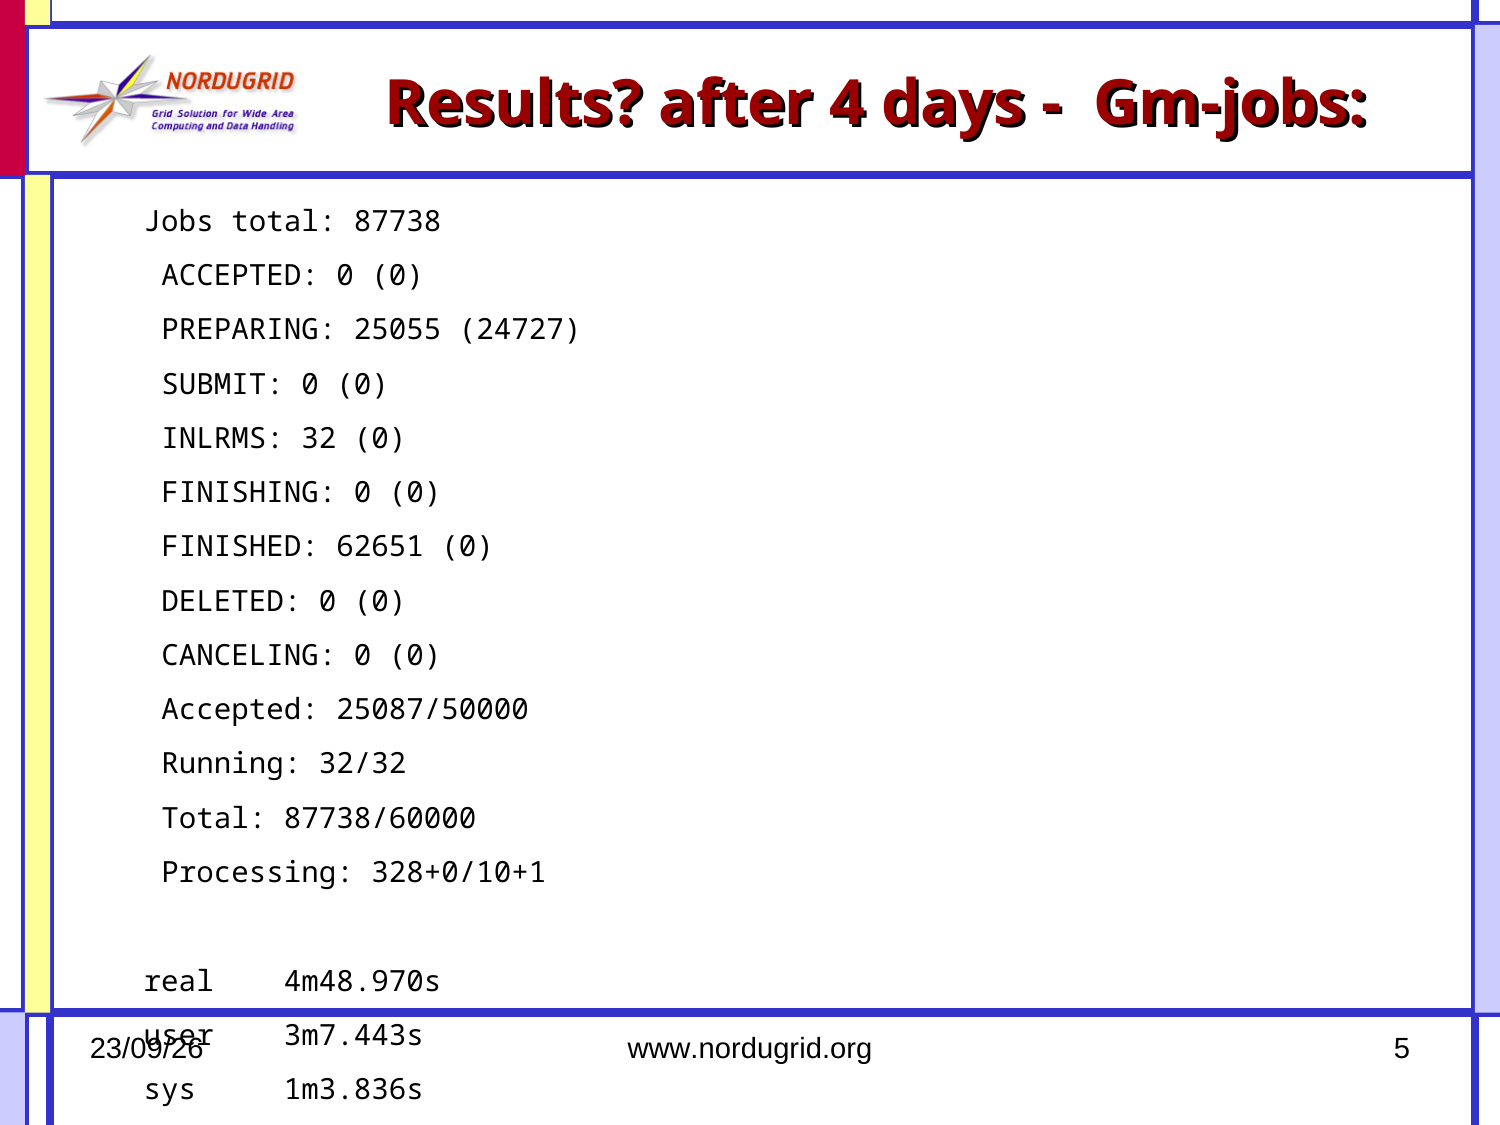

# Results? after 4 days - Gm-jobs:
Jobs total: 87738
 ACCEPTED: 0 (0)
 PREPARING: 25055 (24727)
 SUBMIT: 0 (0)
 INLRMS: 32 (0)
 FINISHING: 0 (0)
 FINISHED: 62651 (0)
 DELETED: 0 (0)
 CANCELING: 0 (0)
 Accepted: 25087/50000
 Running: 32/32
 Total: 87738/60000
 Processing: 328+0/10+1
real 4m48.970s
user 3m7.443s
sys 1m3.836s
www.nordugrid.org
5